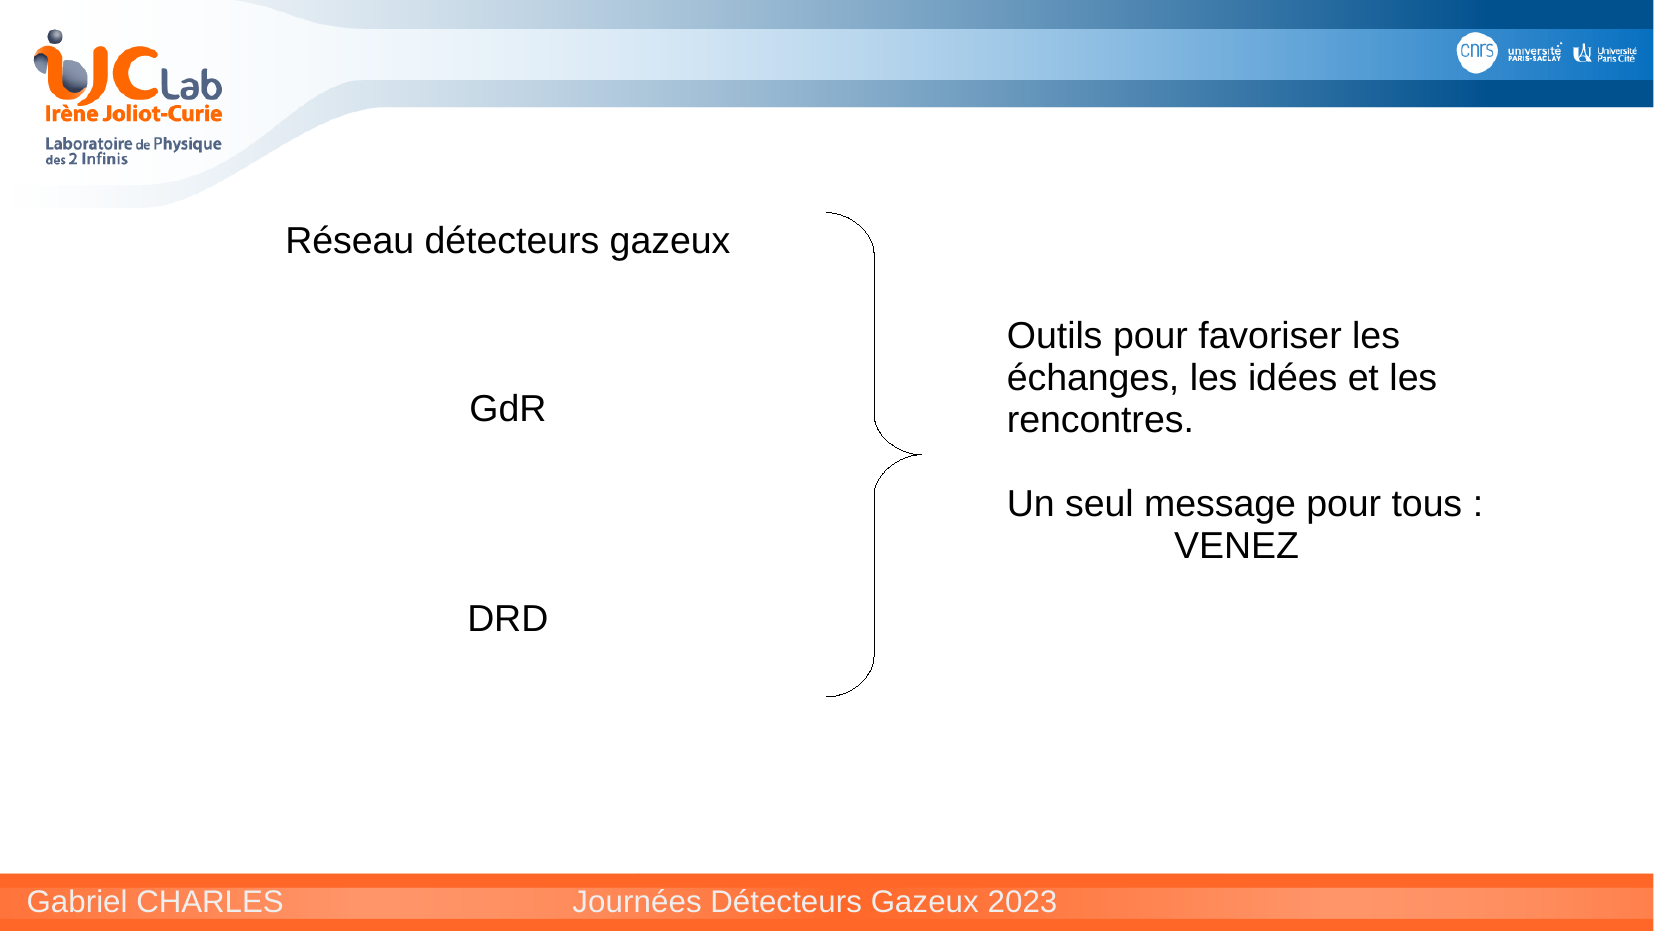

Réseau détecteurs gazeux
GdR
DRD
Outils pour favoriser les échanges, les idées et les rencontres.
Un seul message pour tous : VENEZ